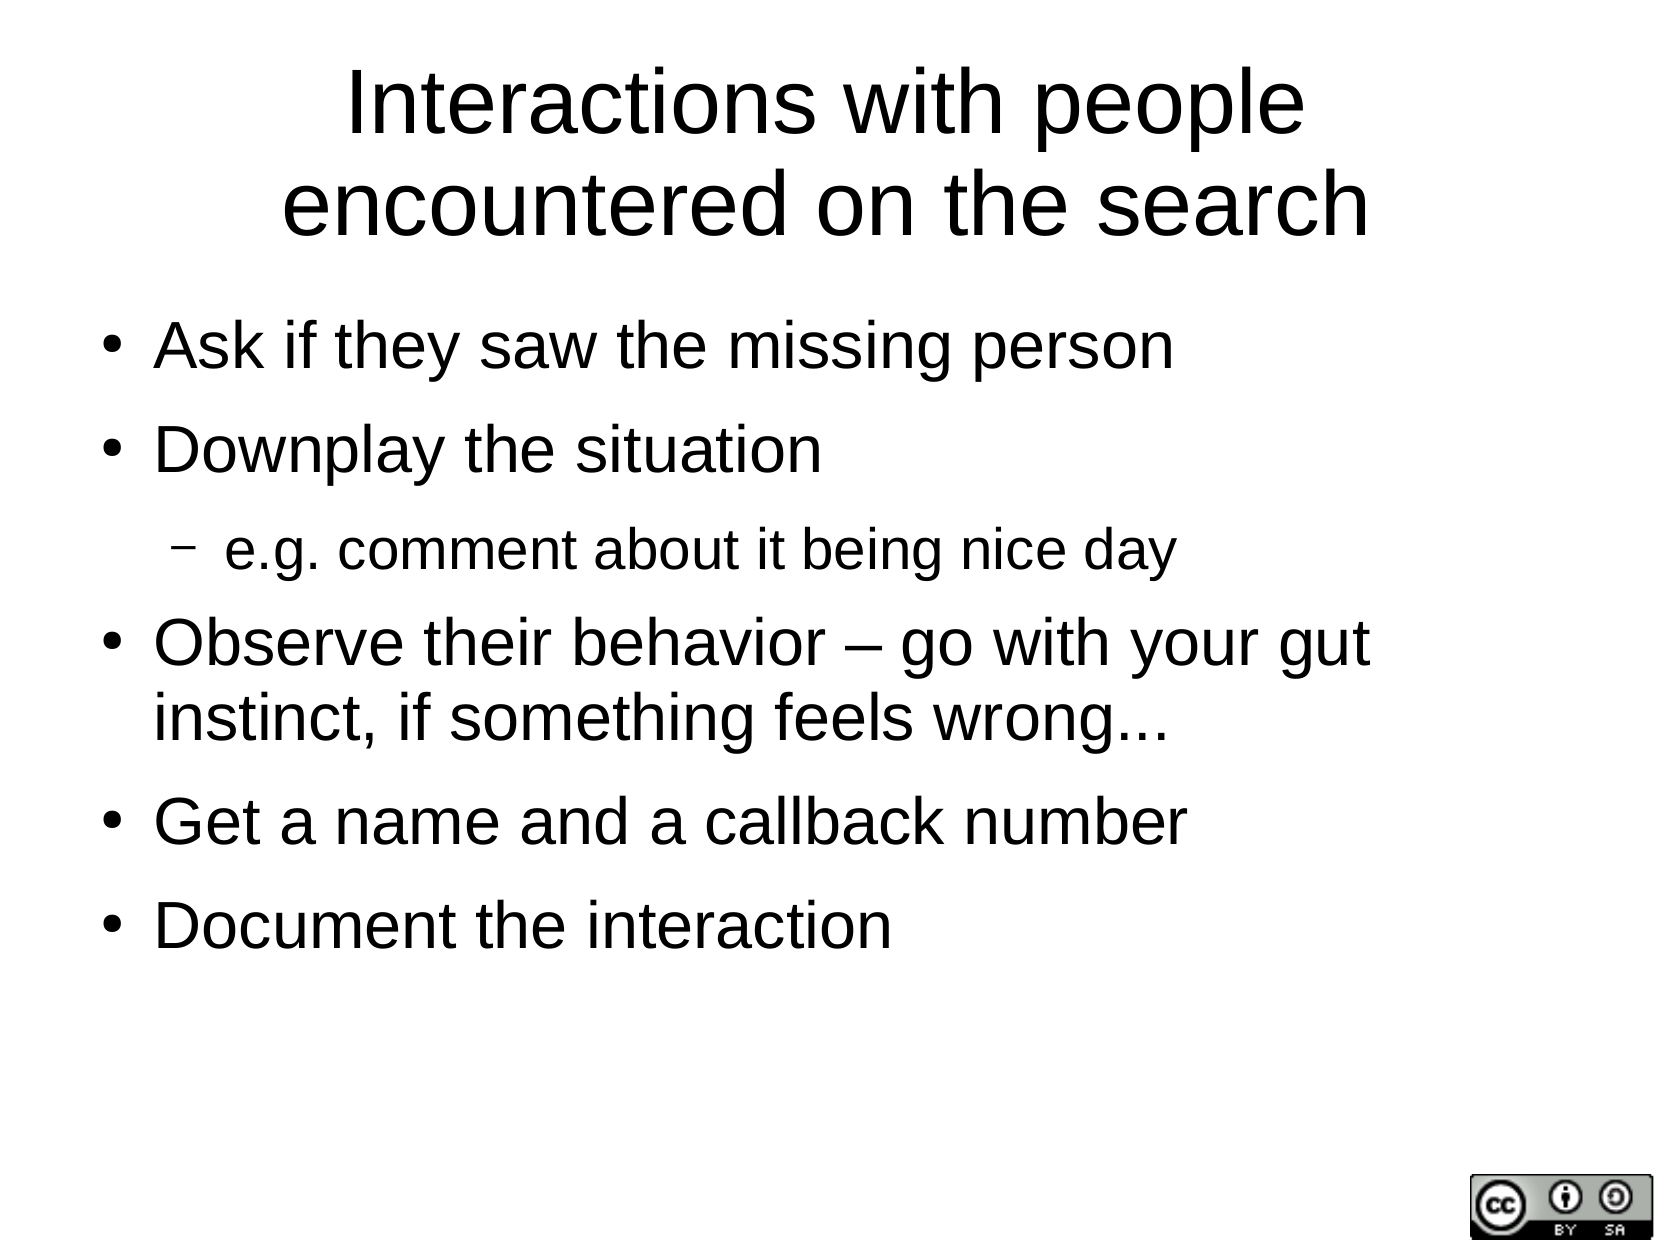

# Interactions with people encountered on the search
Ask if they saw the missing person
Downplay the situation
e.g. comment about it being nice day
Observe their behavior – go with your gut instinct, if something feels wrong...
Get a name and a callback number
Document the interaction